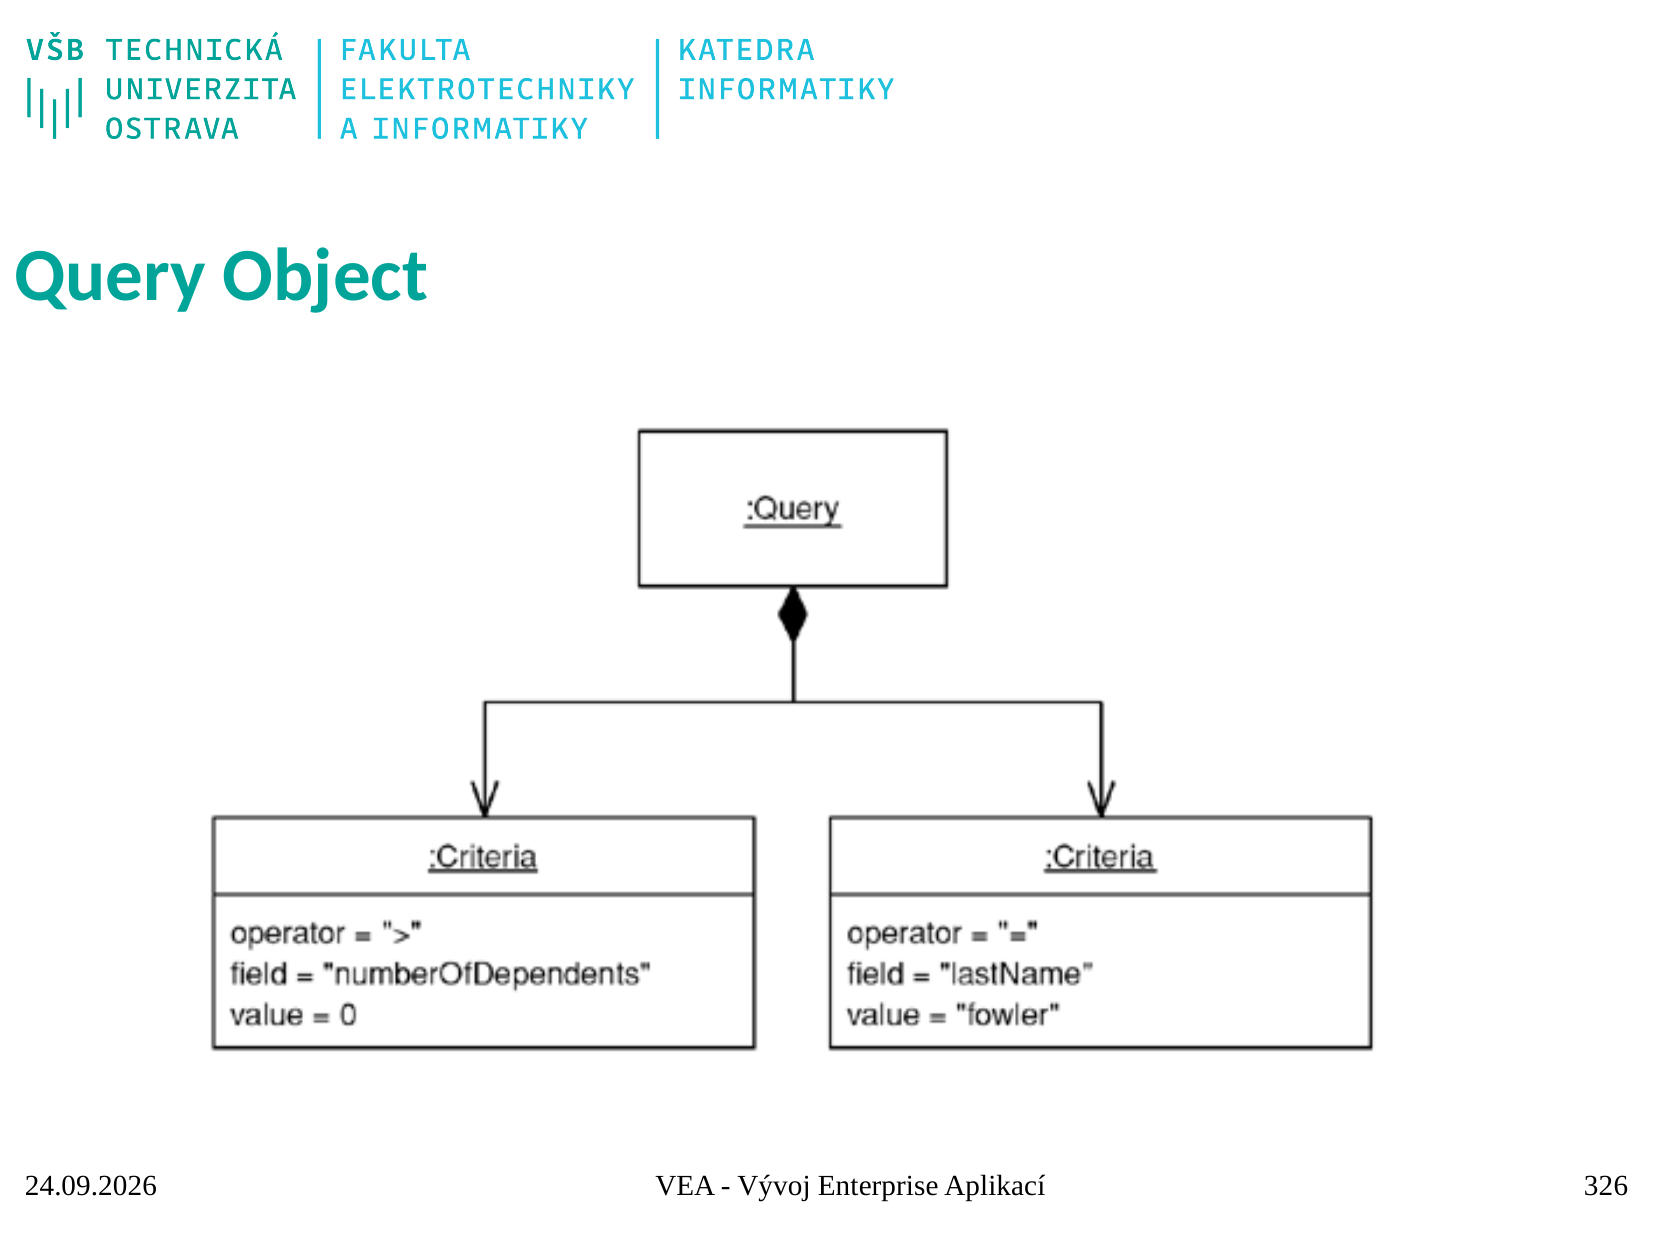

# Query Object
VEA - Vývoj Enterprise Aplikací
326